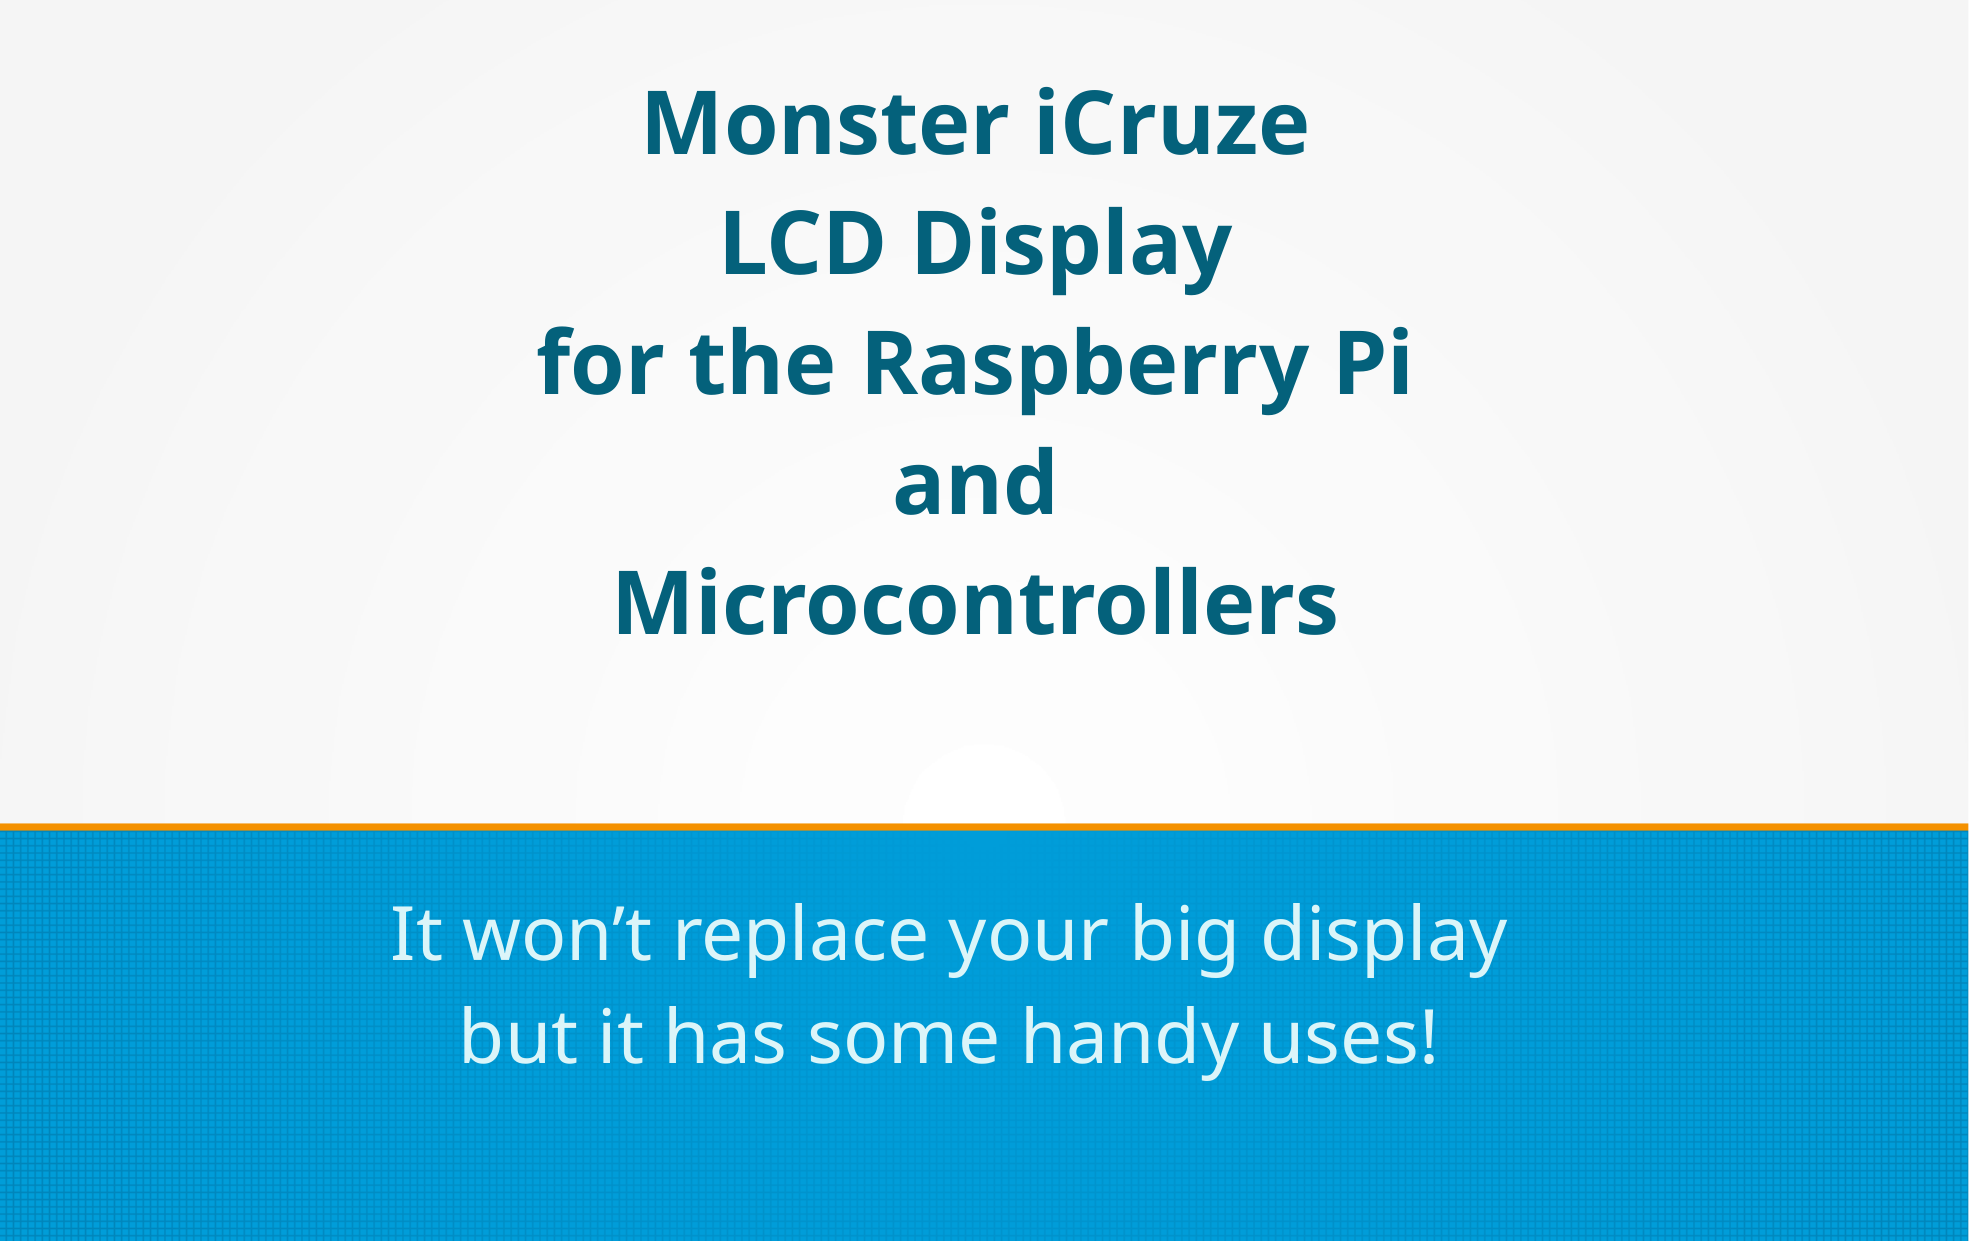

# Monster iCruze LCD Display for the Raspberry Pi and Microcontrollers
				It won’t replace your big display
				but it has some handy uses!